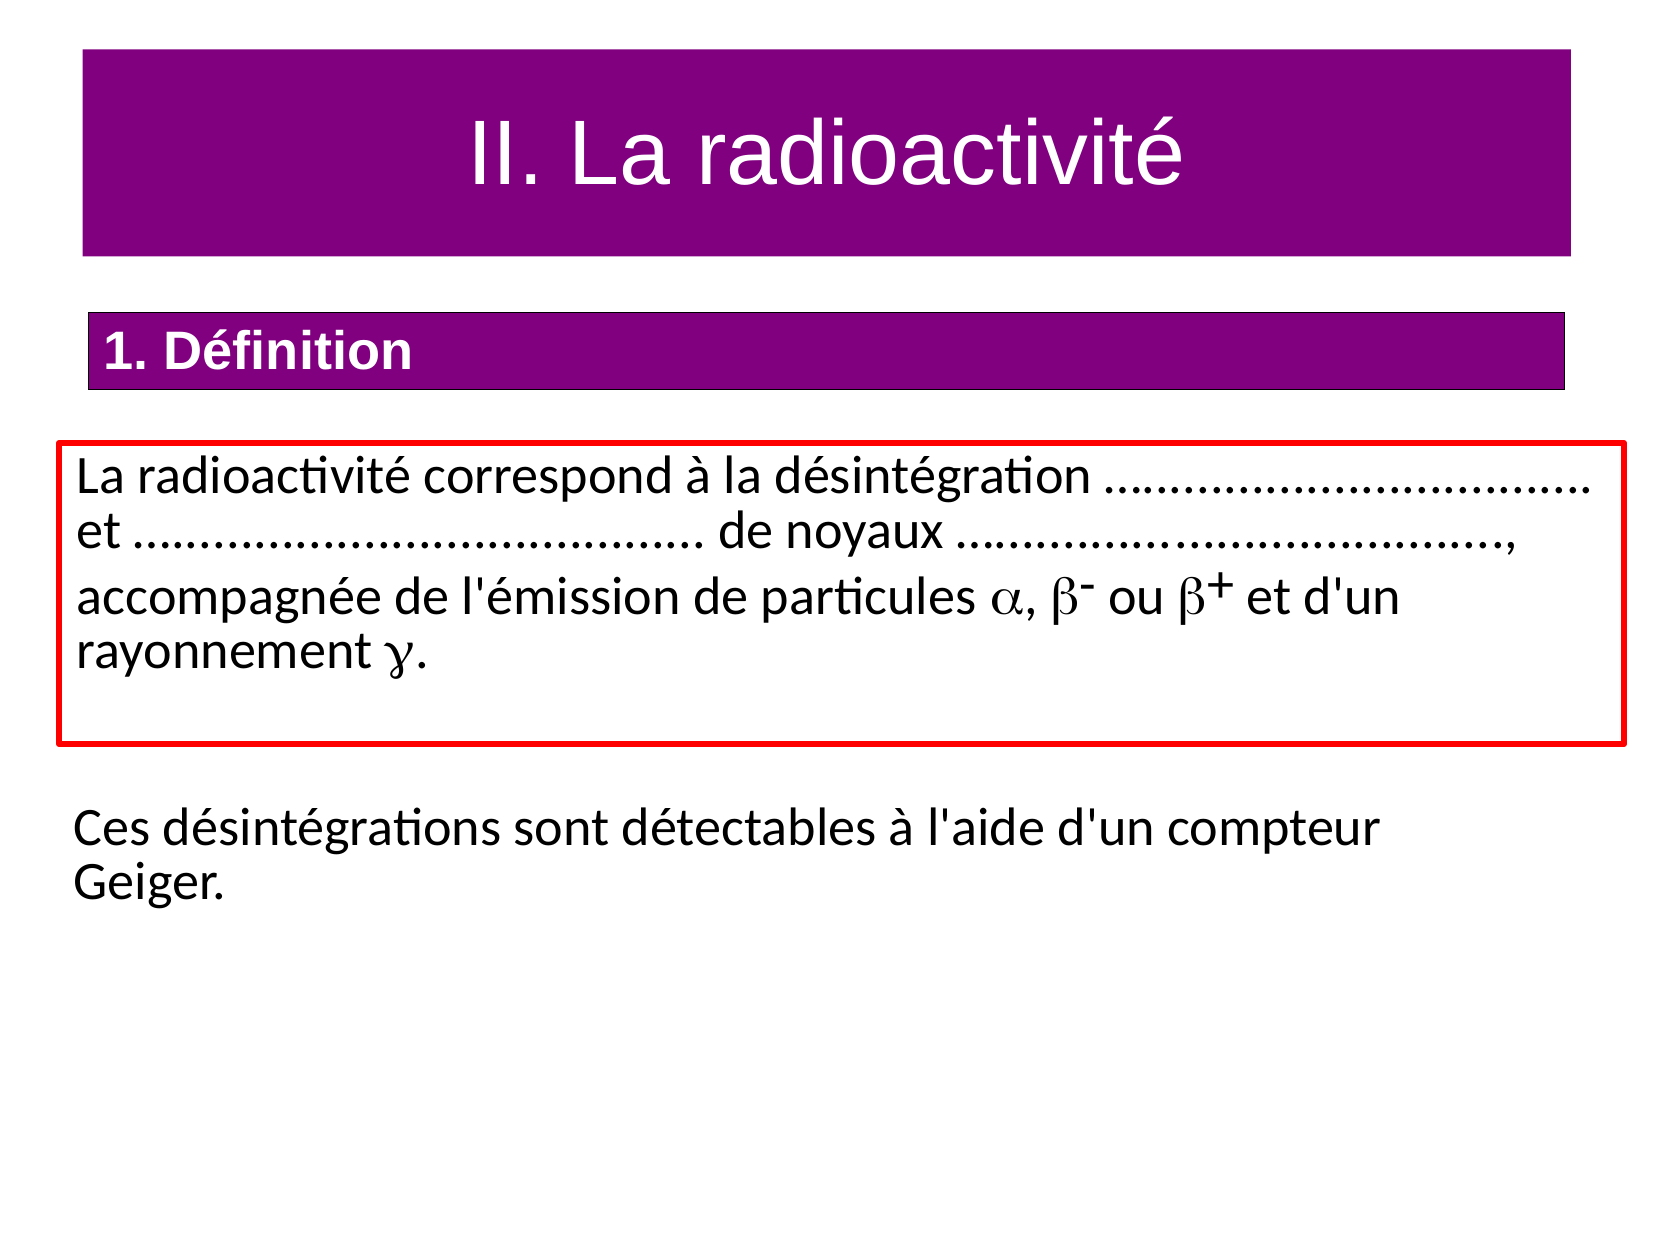

# II. La radioactivité
1. Définition
La radioactivité correspond à la désintégration …................................. et …....................................... de noyaux …....................................., accompagnée de l'émission de particules , - ou + et d'un rayonnement .
Ces désintégrations sont détectables à l'aide d'un compteur Geiger.